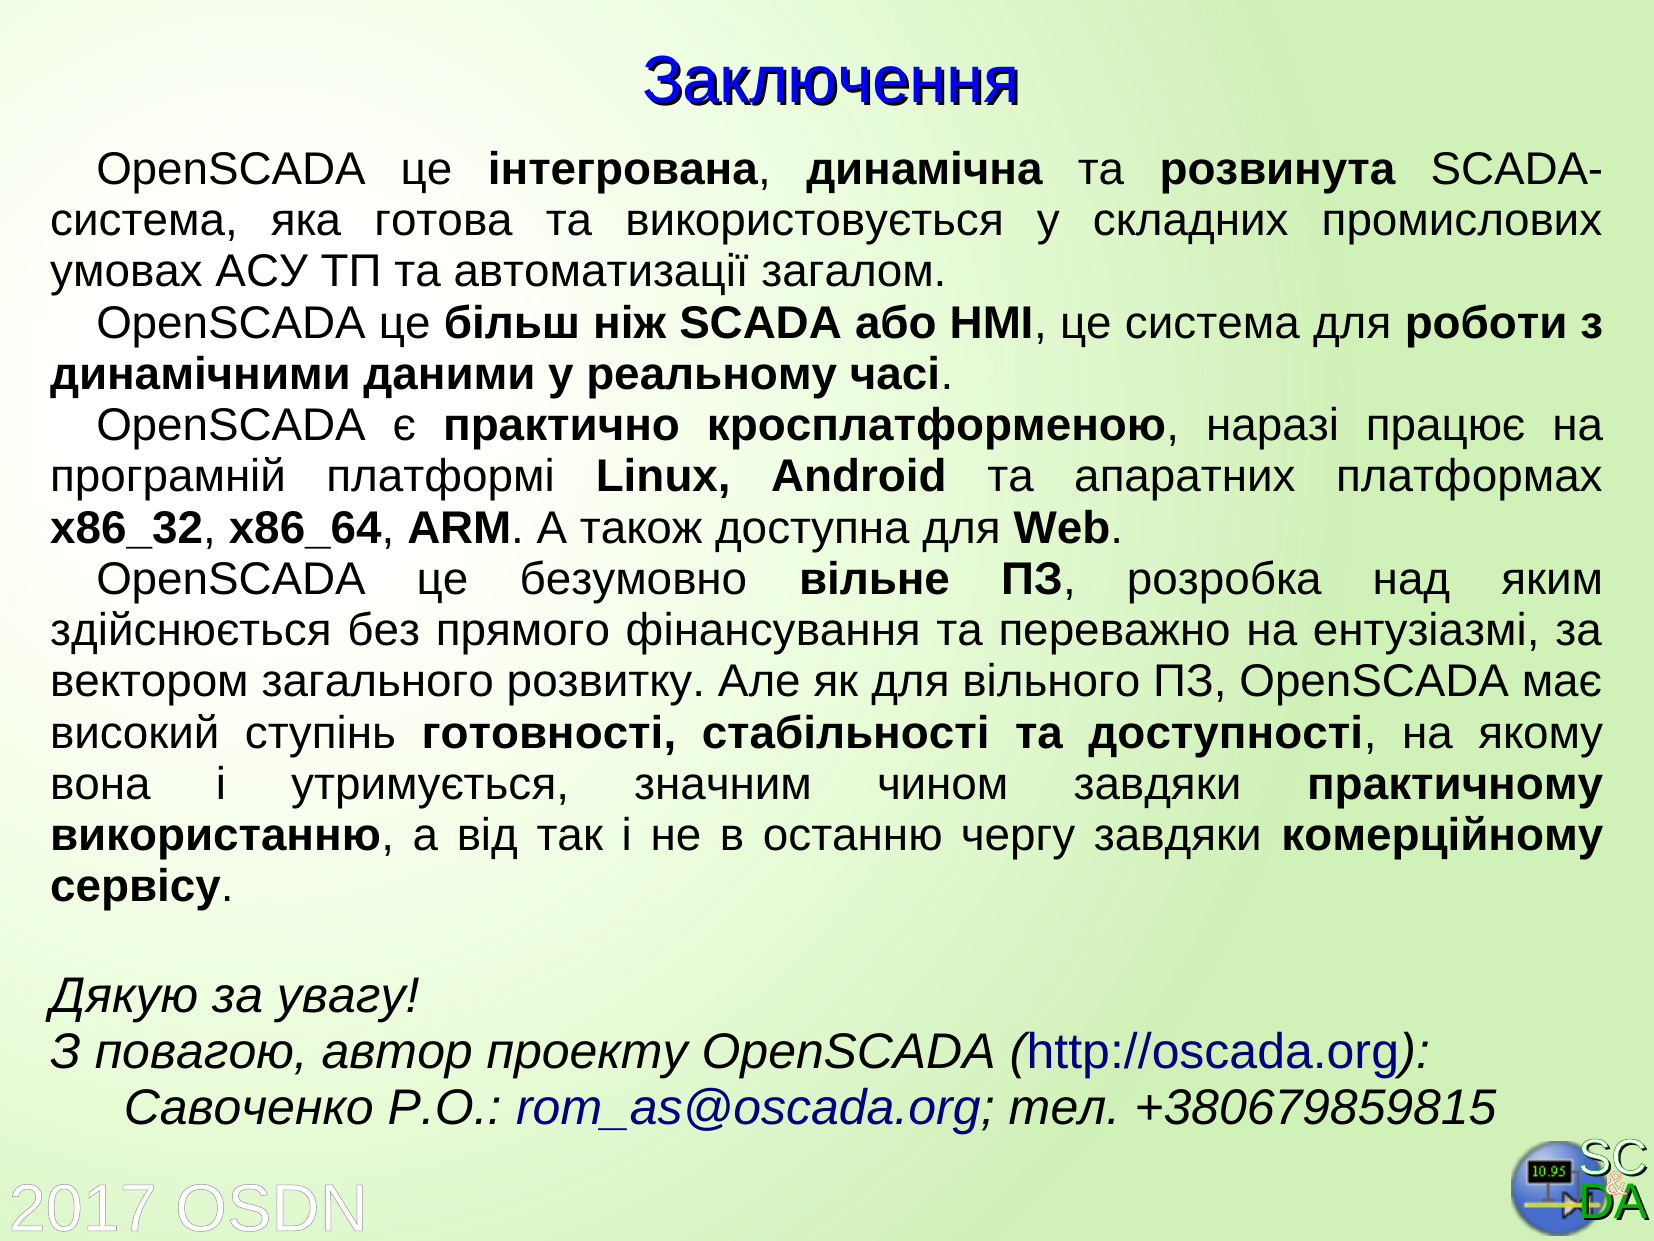

# Заключення
OpenSCADA це інтегрована, динамічна та розвинута SCADA-система, яка готова та використовується у складних промислових умовах АСУ ТП та автоматизації загалом.
OpenSCADA це більш ніж SCADA або HMI, це система для роботи з динамічними даними у реальному часі.
OpenSCADA є практично кросплатформеною, наразі працює на програмній платформі Linux, Android та апаратних платформах x86_32, x86_64, ARM. А також доступна для Web.
OpenSCADA це безумовно вільне ПЗ, розробка над яким здійснюється без прямого фінансування та переважно на ентузіазмі, за вектором загального розвитку. Але як для вільного ПЗ, OpenSCADA має високий ступінь готовності, стабільності та доступності, на якому вона і утримується, значним чином завдяки практичному використанню, а від так і не в останню чергу завдяки комерційному сервісу.
Дякую за увагу!
З повагою, автор проекту OpenSCADA (http://oscada.org):
	Савоченко Р.О.: rom_as@oscada.org; тел. +380679859815